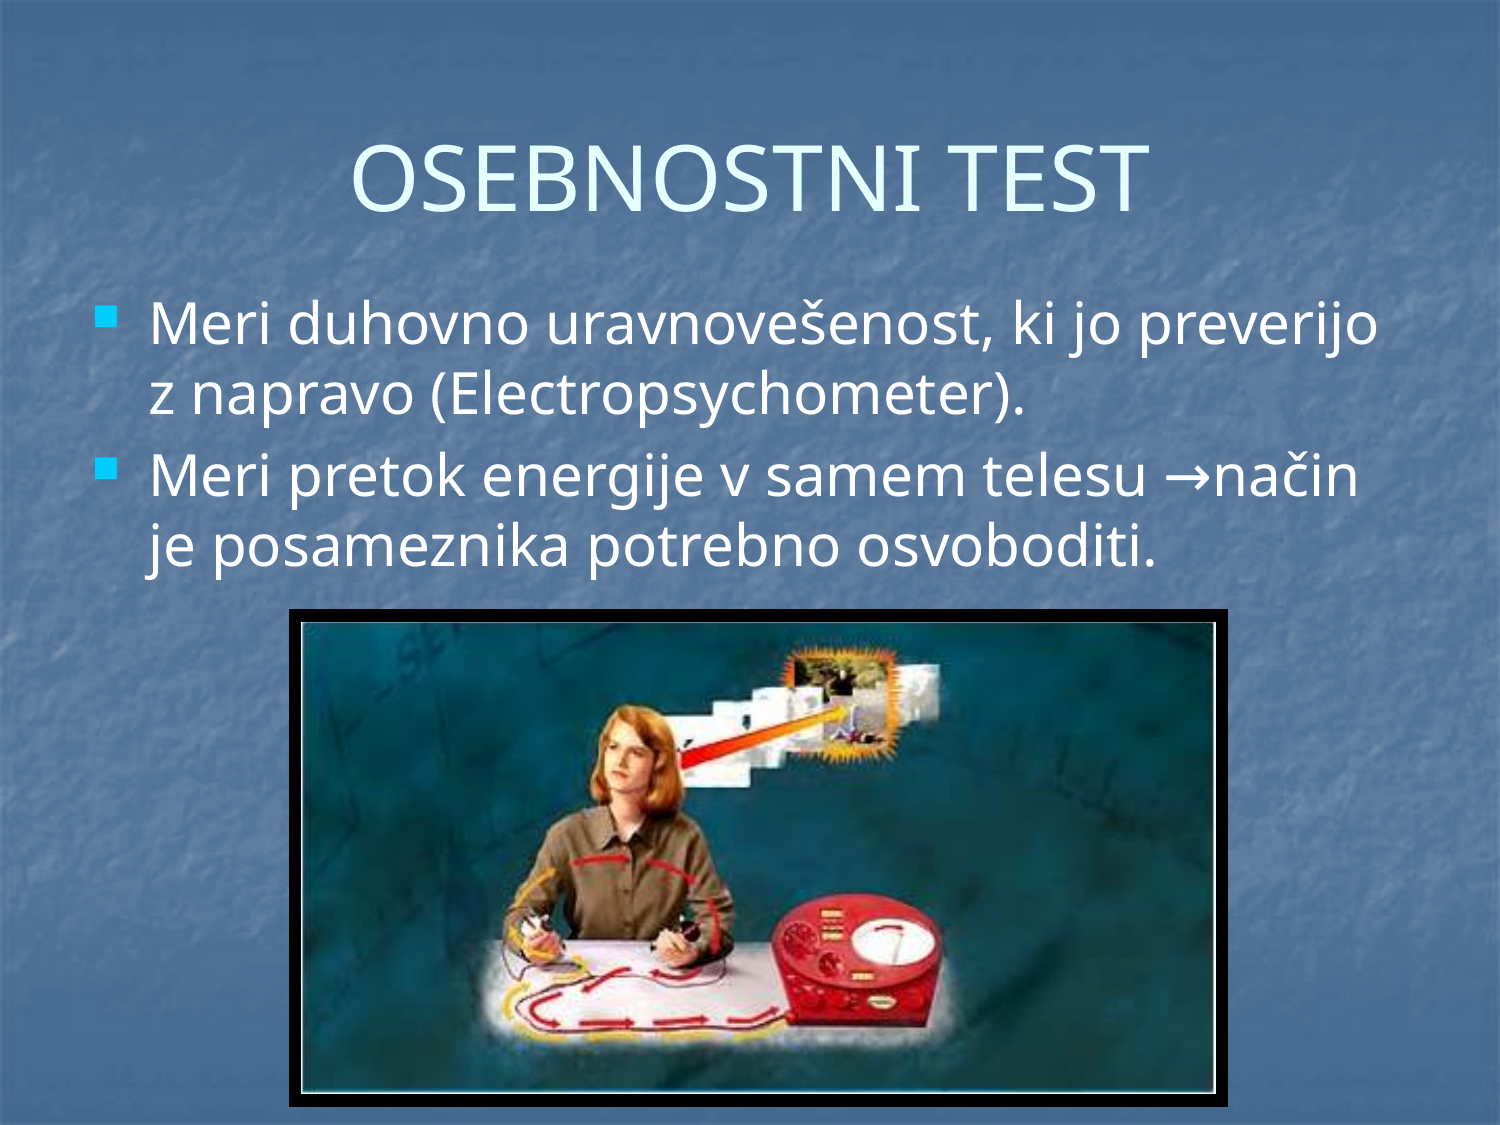

# OSEBNOSTNI TEST
Meri duhovno uravnovešenost, ki jo preverijo z napravo (Electropsychometer).
Meri pretok energije v samem telesu →način je posameznika potrebno osvoboditi.